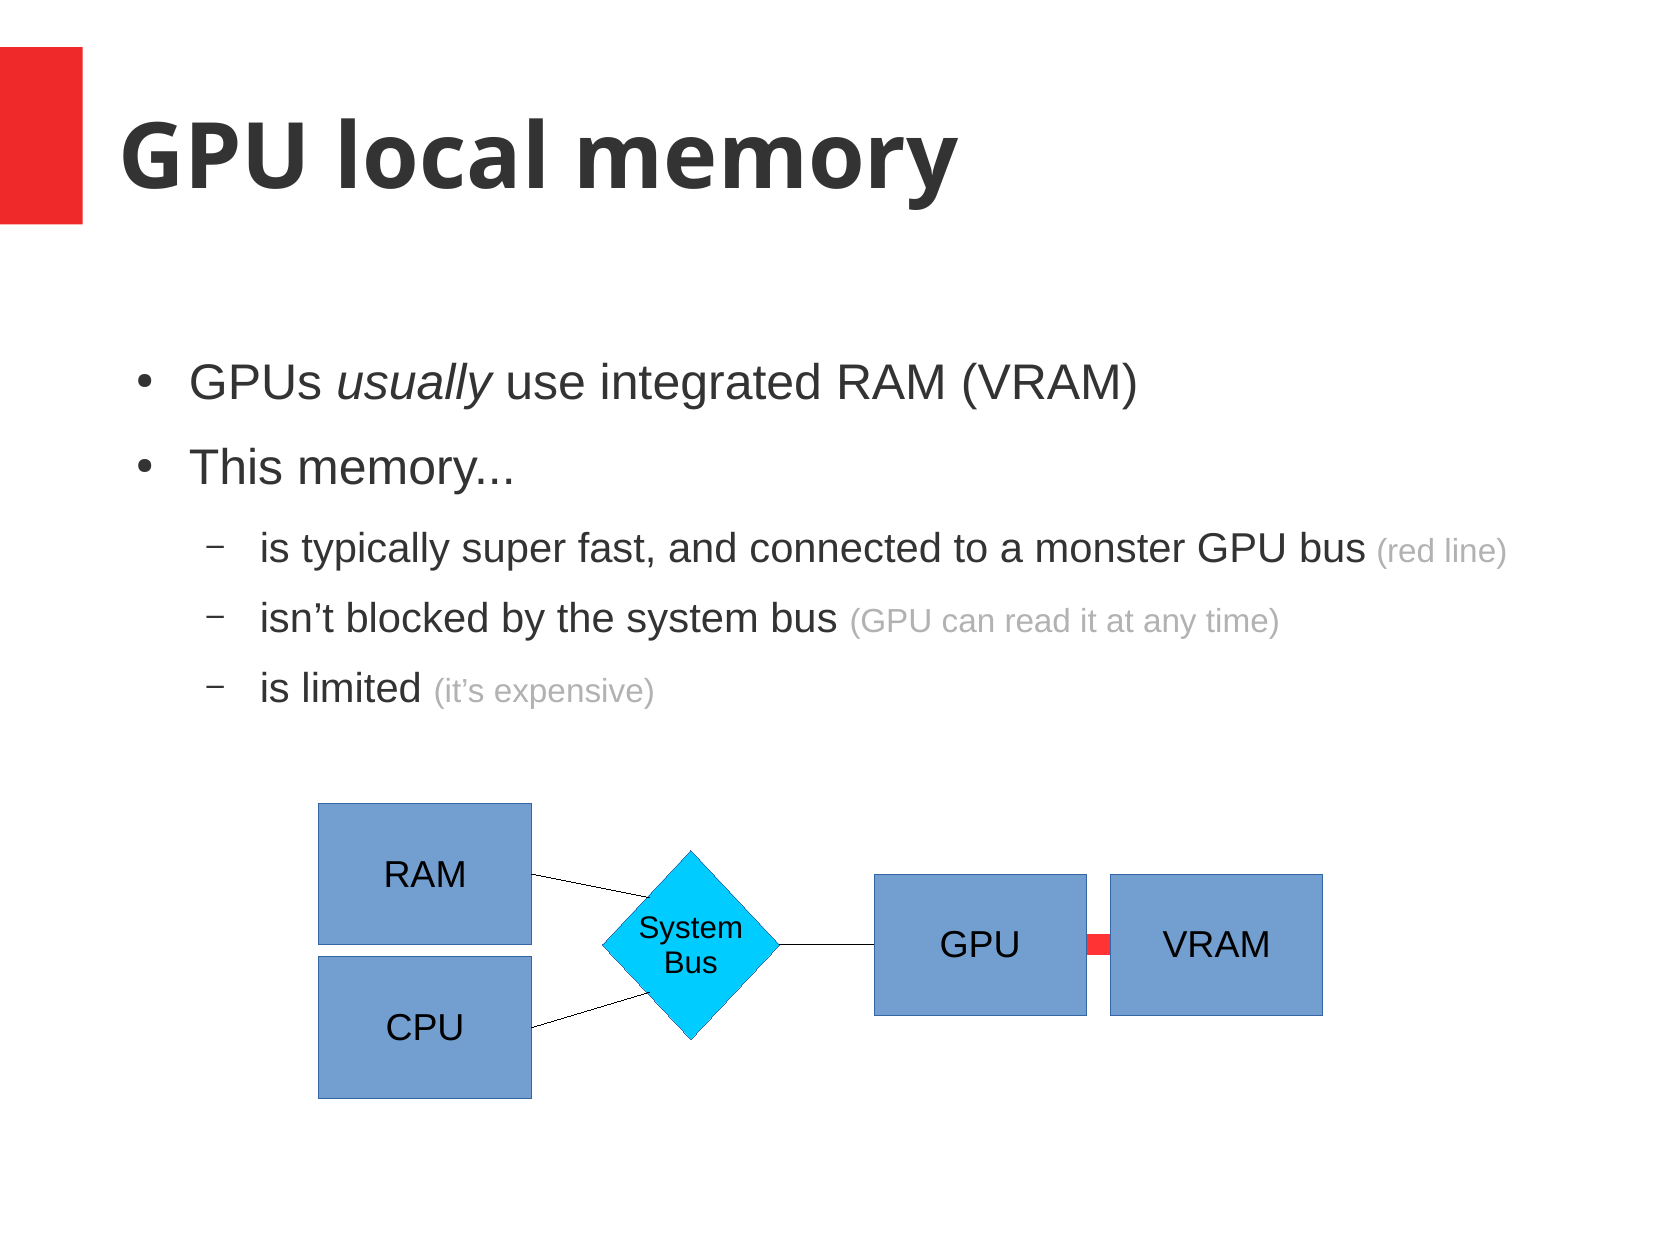

# GPU local memory
GPUs usually use integrated RAM (VRAM)
This memory...
is typically super fast, and connected to a monster GPU bus (red line)
isn’t blocked by the system bus (GPU can read it at any time)
is limited (it’s expensive)
RAM
System
Bus
GPU
VRAM
CPU